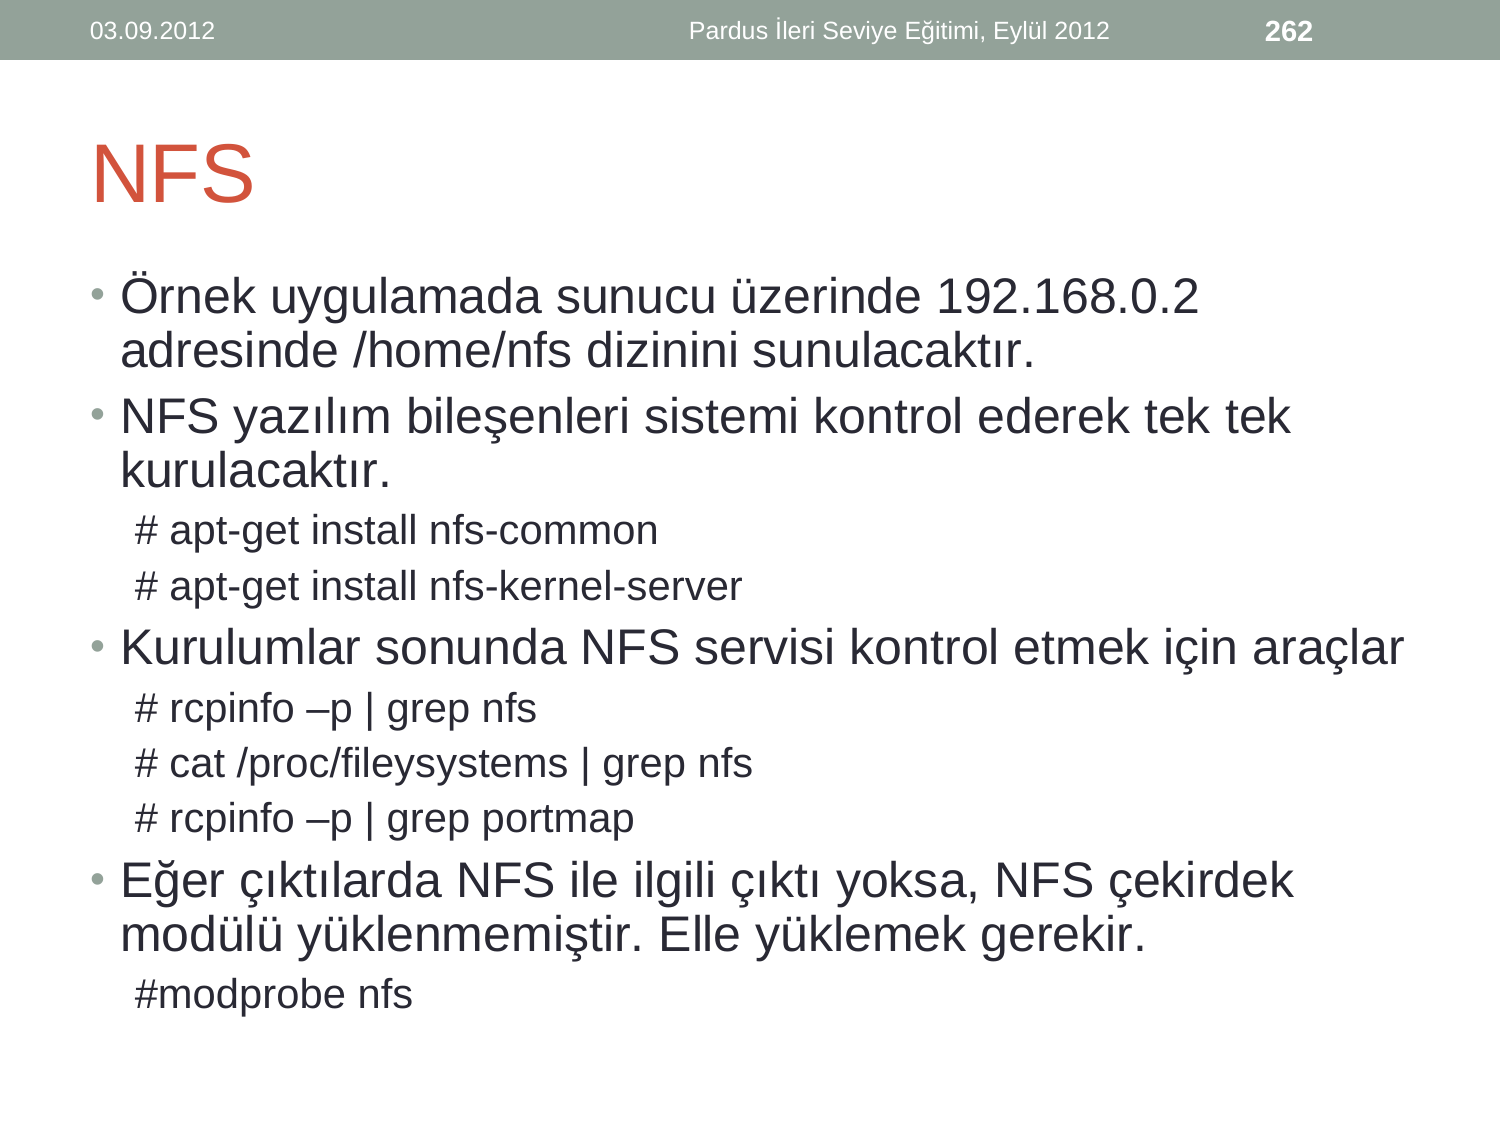

03.09.2012
Pardus İleri Seviye Eğitimi, Eylül 2012
# NFS
Örnek uygulamada sunucu üzerinde 192.168.0.2 adresinde /home/nfs dizinini sunulacaktır.
NFS yazılım bileşenleri sistemi kontrol ederek tek tek kurulacaktır.
# apt-get install nfs-common
# apt-get install nfs-kernel-server
Kurulumlar sonunda NFS servisi kontrol etmek için araçlar
# rcpinfo –p | grep nfs
# cat /proc/fileysystems | grep nfs
# rcpinfo –p | grep portmap
Eğer çıktılarda NFS ile ilgili çıktı yoksa, NFS çekirdek modülü yüklenmemiştir. Elle yüklemek gerekir.
#modprobe nfs